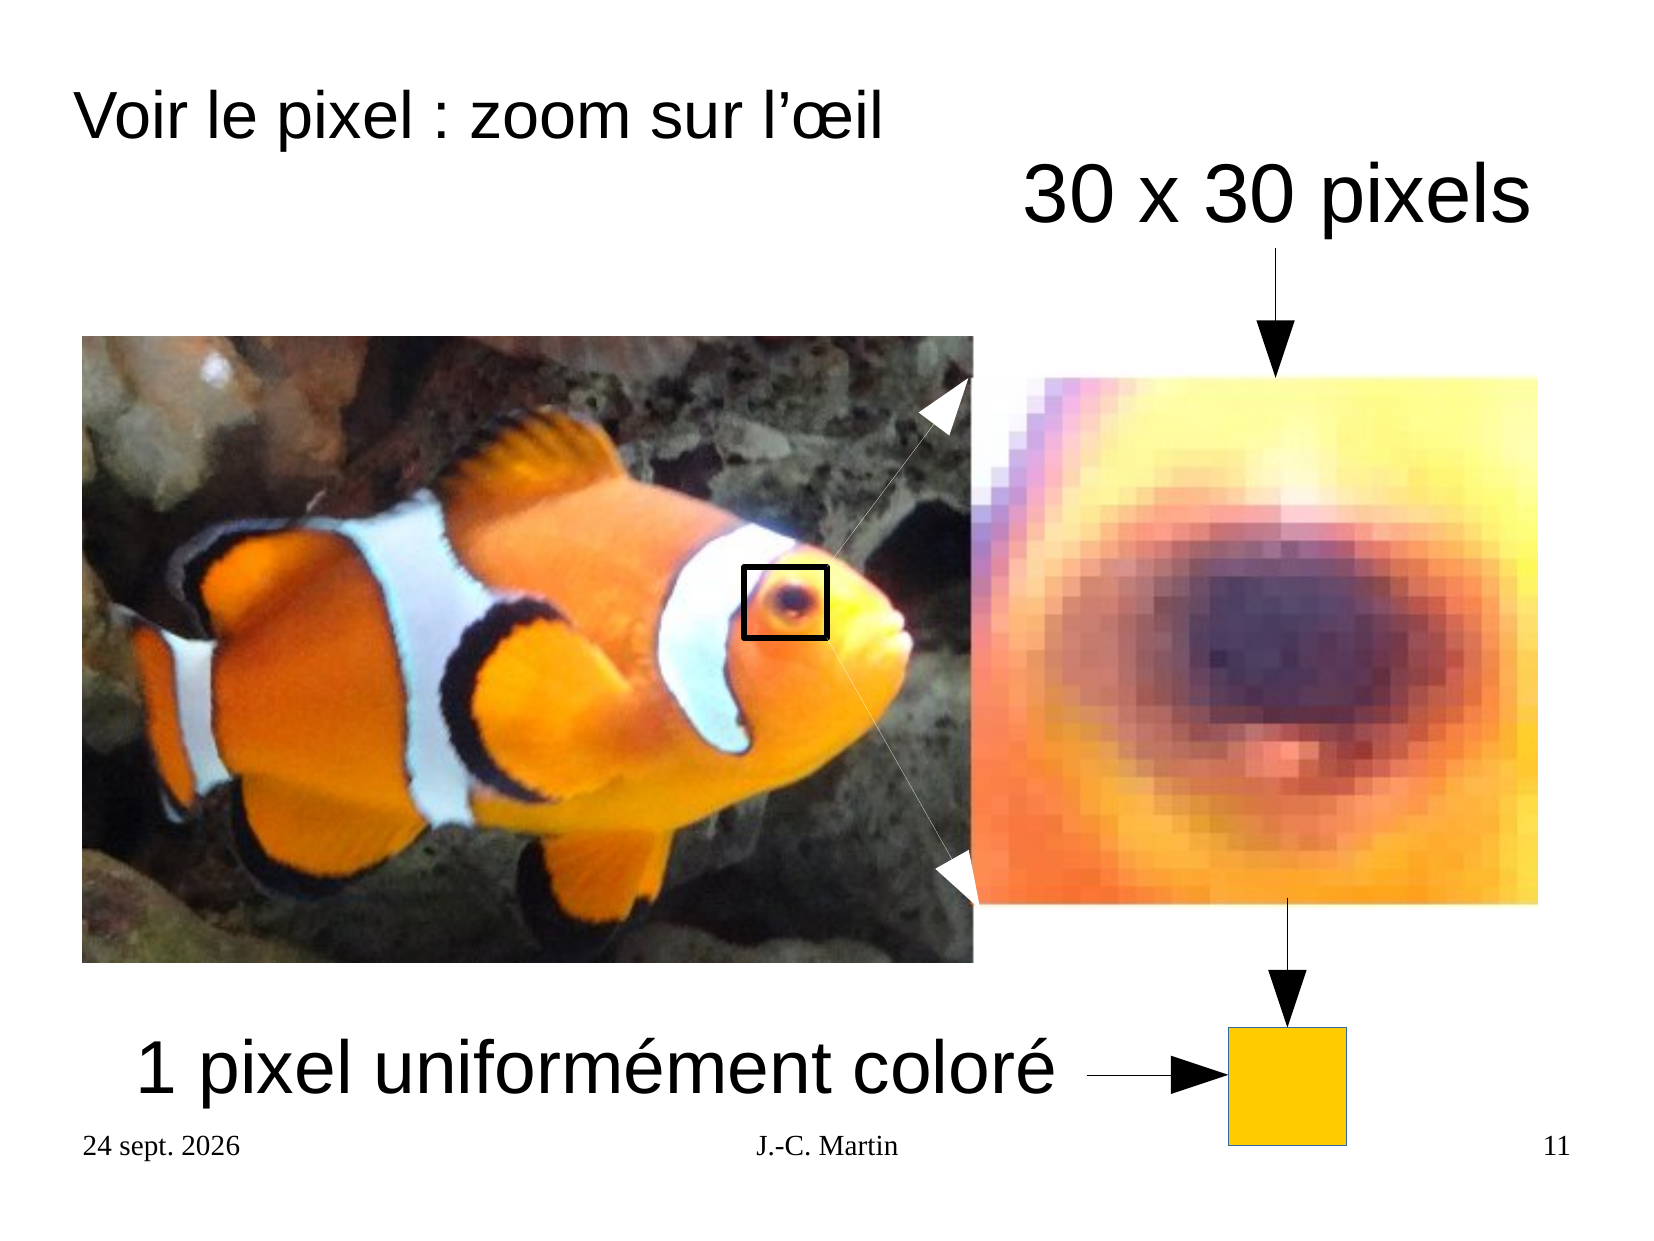

Voir le pixel : zoom sur l’œil
30 x 30 pixels
1 pixel uniformément coloré
J.-C. Martin
11